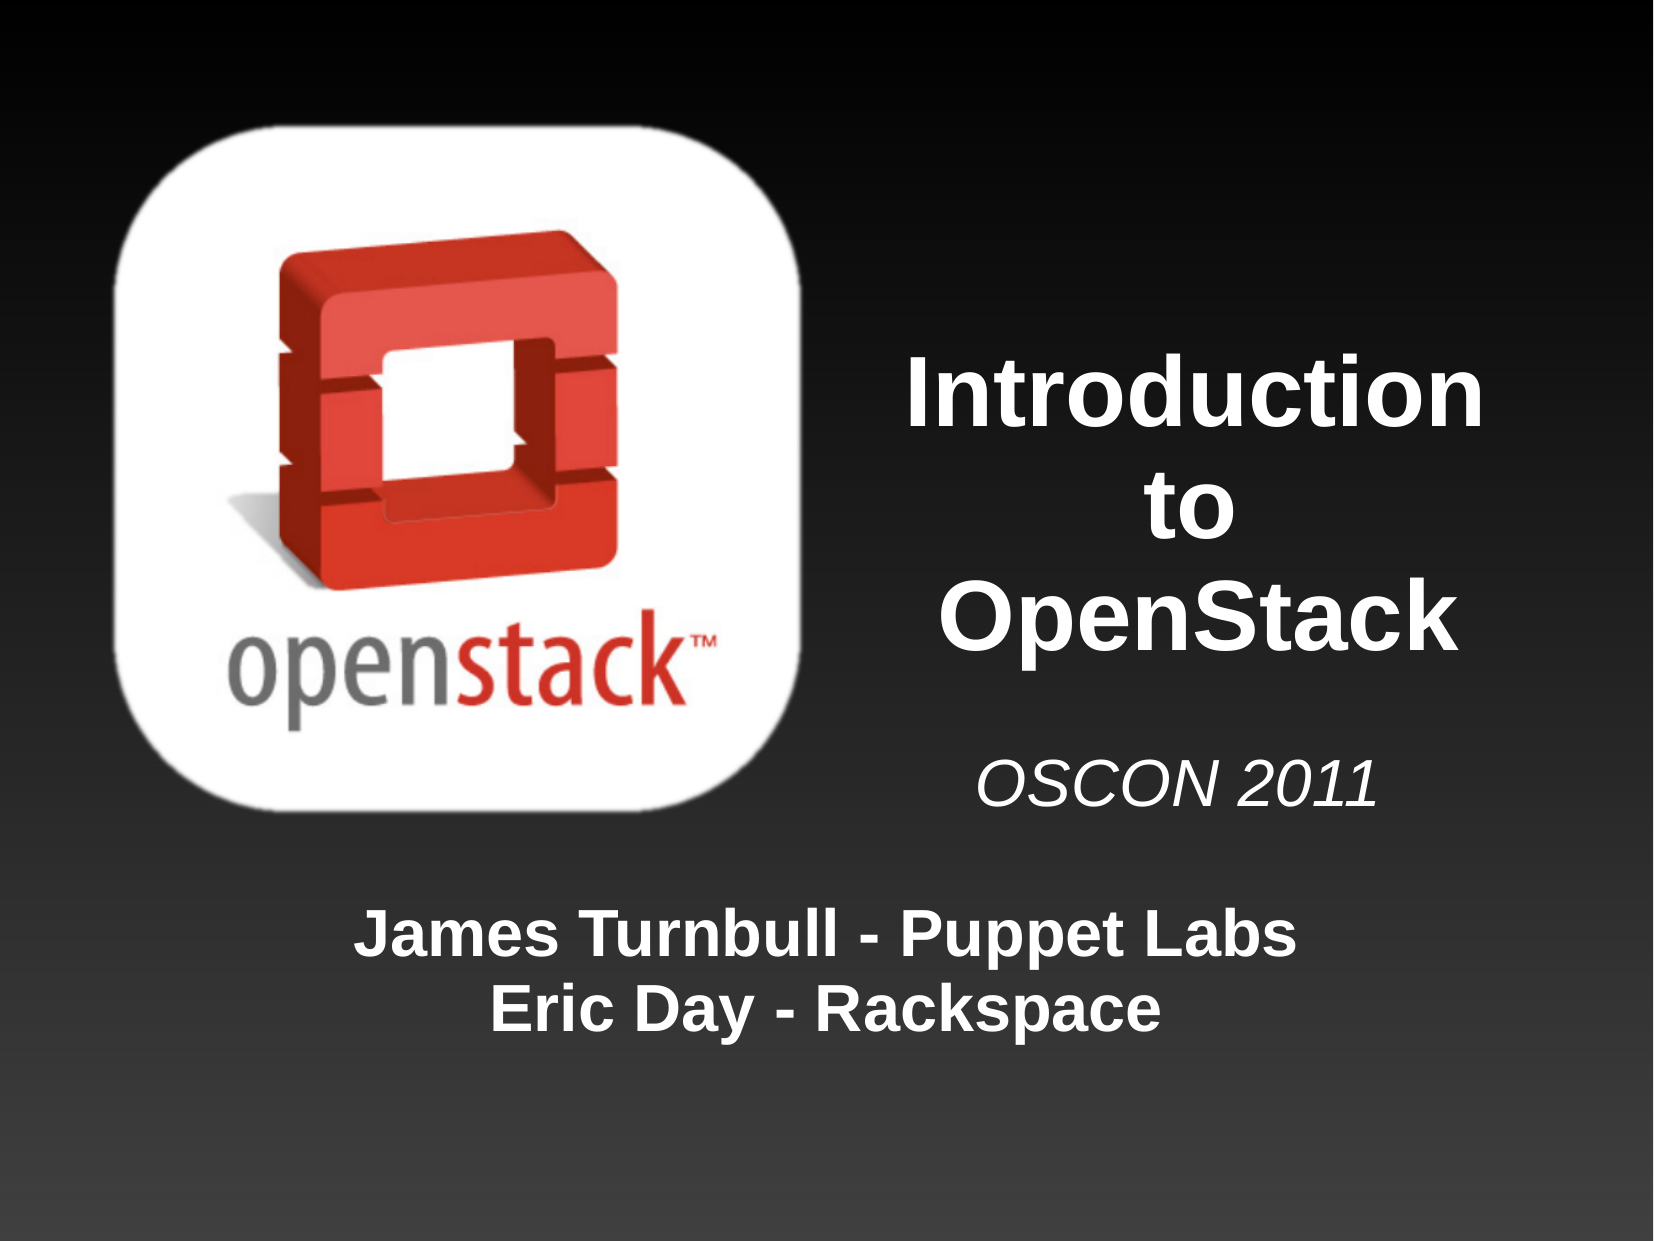

# Introduction
to
OpenStack
 OSCON 2011
James Turnbull - Puppet Labs
Eric Day - Rackspace